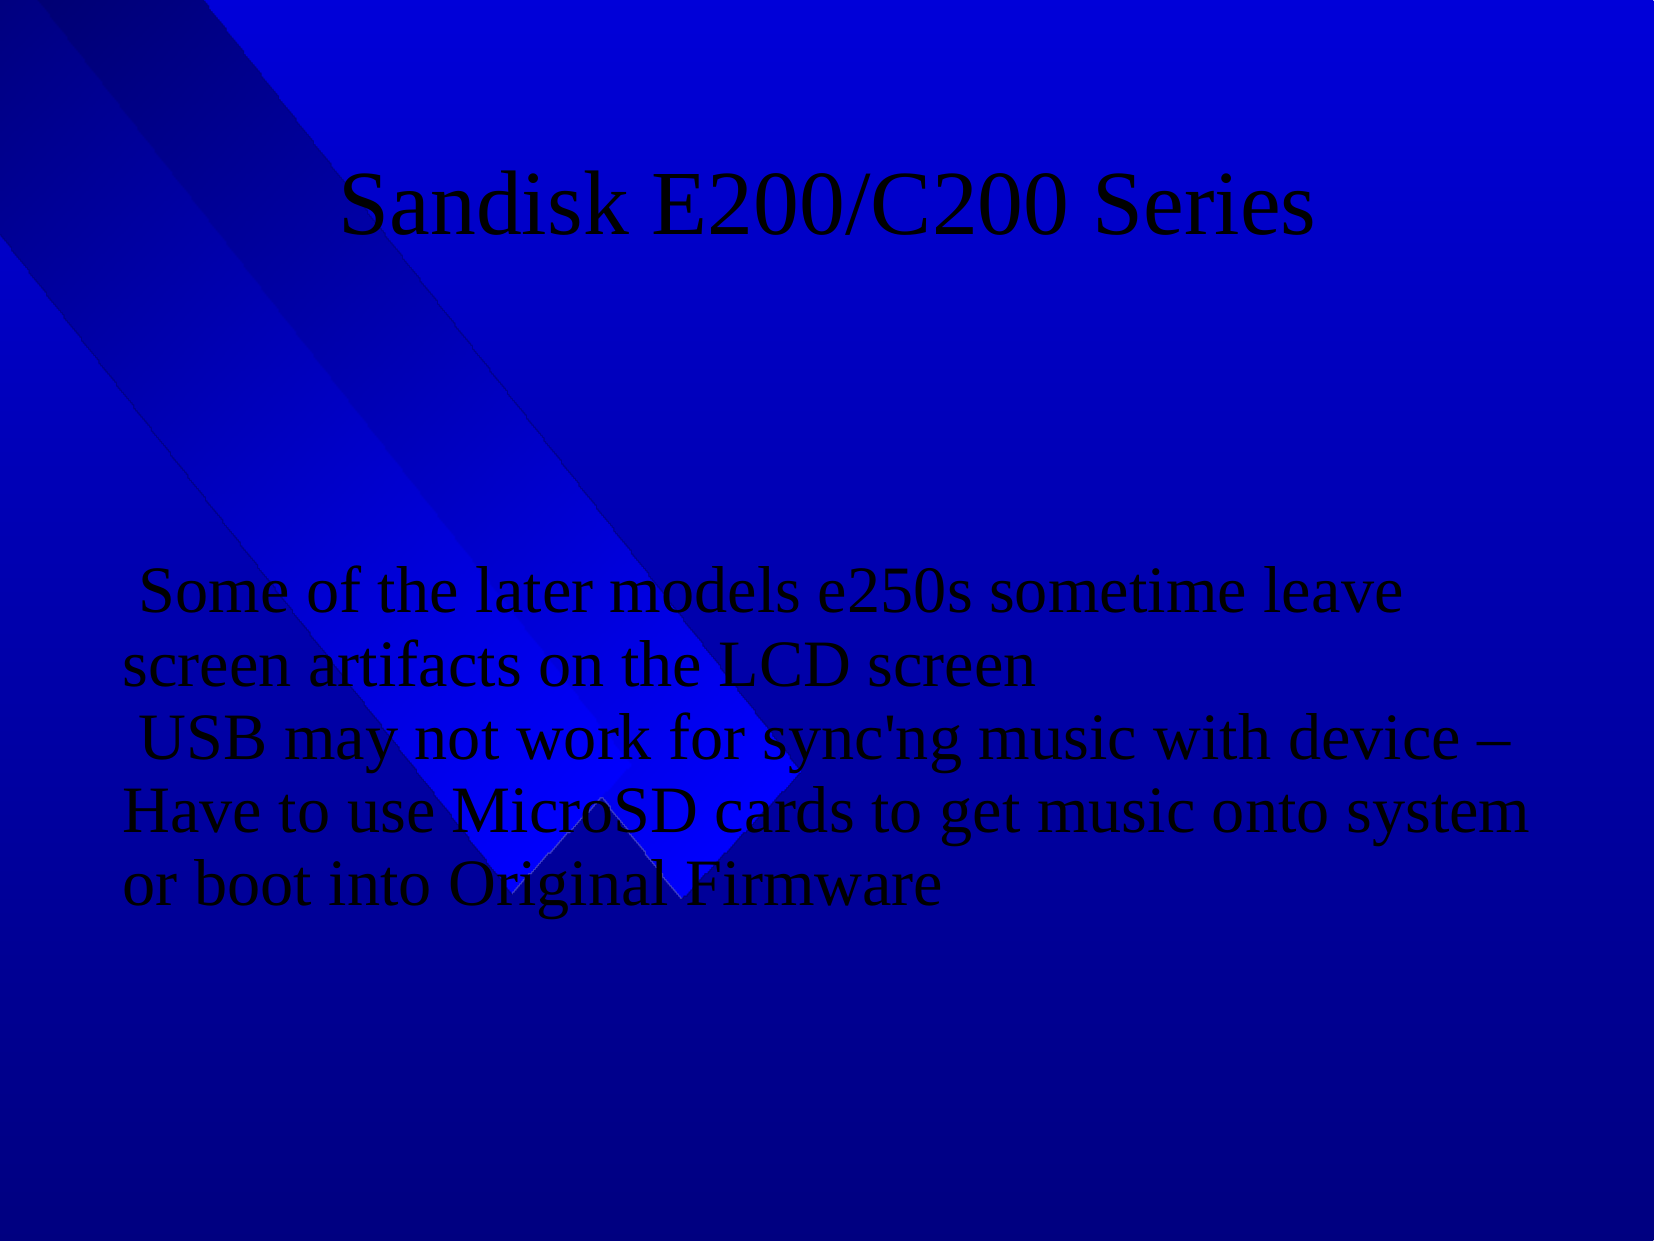

# Sandisk E200/C200 Series
 Some of the later models e250s sometime leave screen artifacts on the LCD screen
 USB may not work for sync'ng music with device – Have to use MicroSD cards to get music onto system or boot into Original Firmware